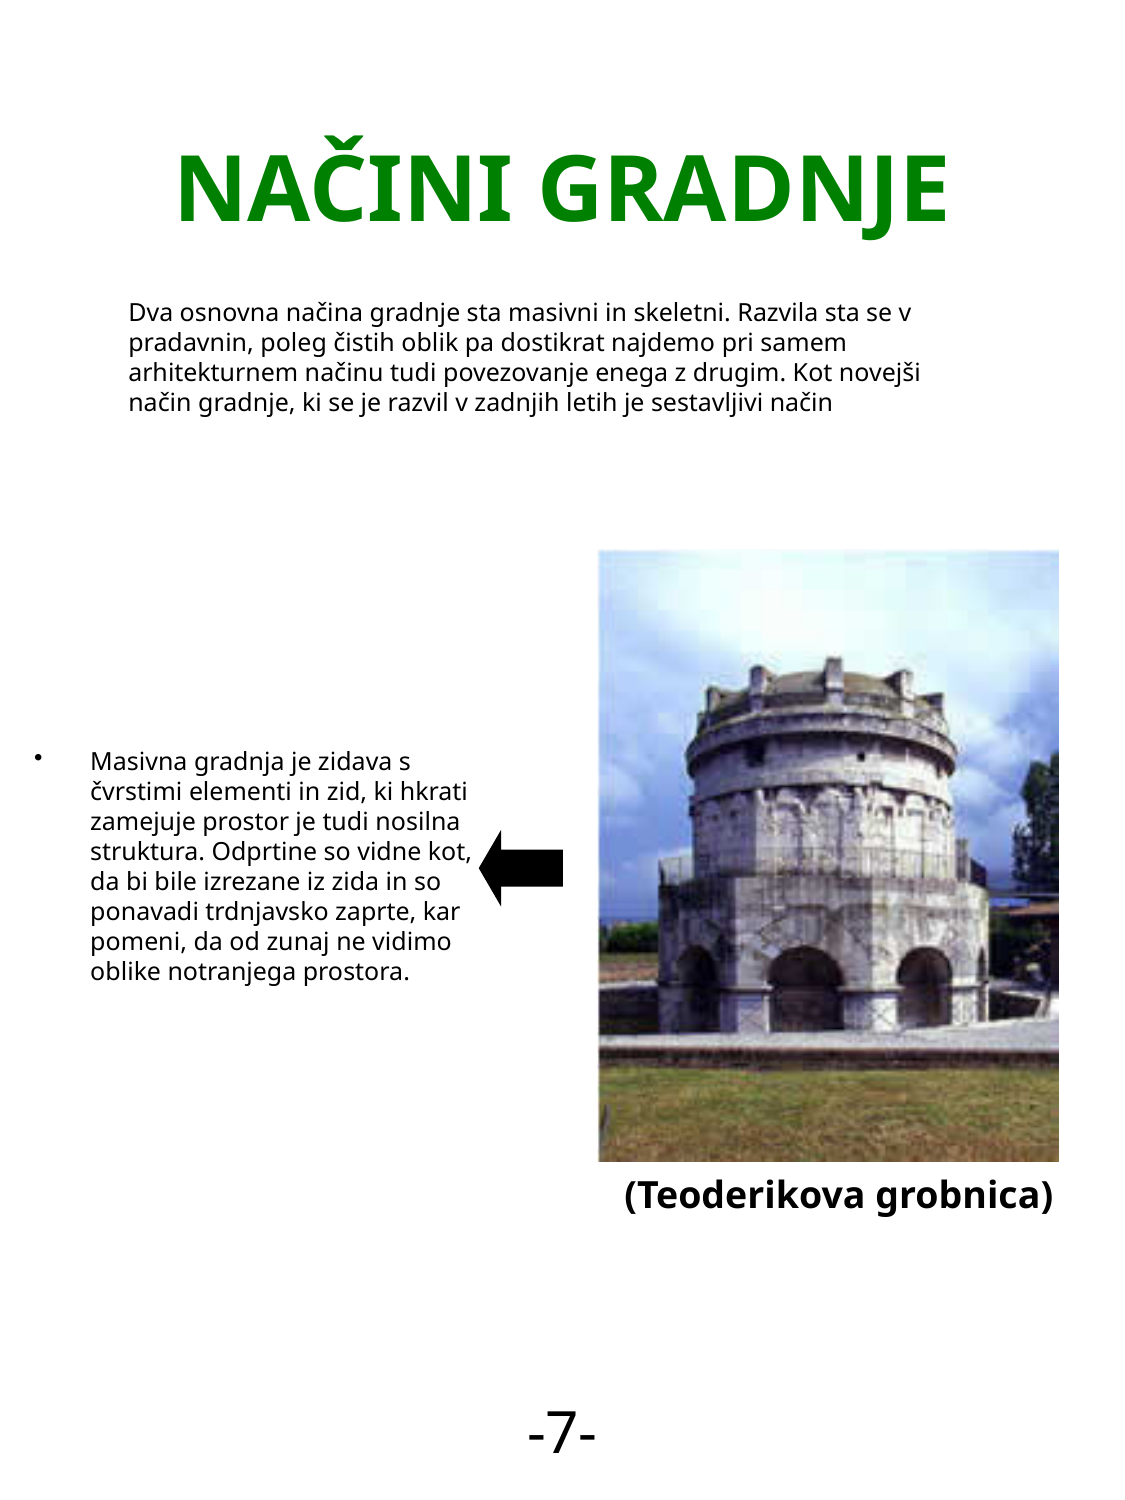

# NAČINI GRADNJE
Dva osnovna načina gradnje sta masivni in skeletni. Razvila sta se v pradavnin, poleg čistih oblik pa dostikrat najdemo pri samem arhitekturnem načinu tudi povezovanje enega z drugim. Kot novejši način gradnje, ki se je razvil v zadnjih letih je sestavljivi način
Masivna gradnja je zidava s čvrstimi elementi in zid, ki hkrati zamejuje prostor je tudi nosilna struktura. Odprtine so vidne kot, da bi bile izrezane iz zida in so ponavadi trdnjavsko zaprte, kar pomeni, da od zunaj ne vidimo oblike notranjega prostora.
(Teoderikova grobnica)
-7-